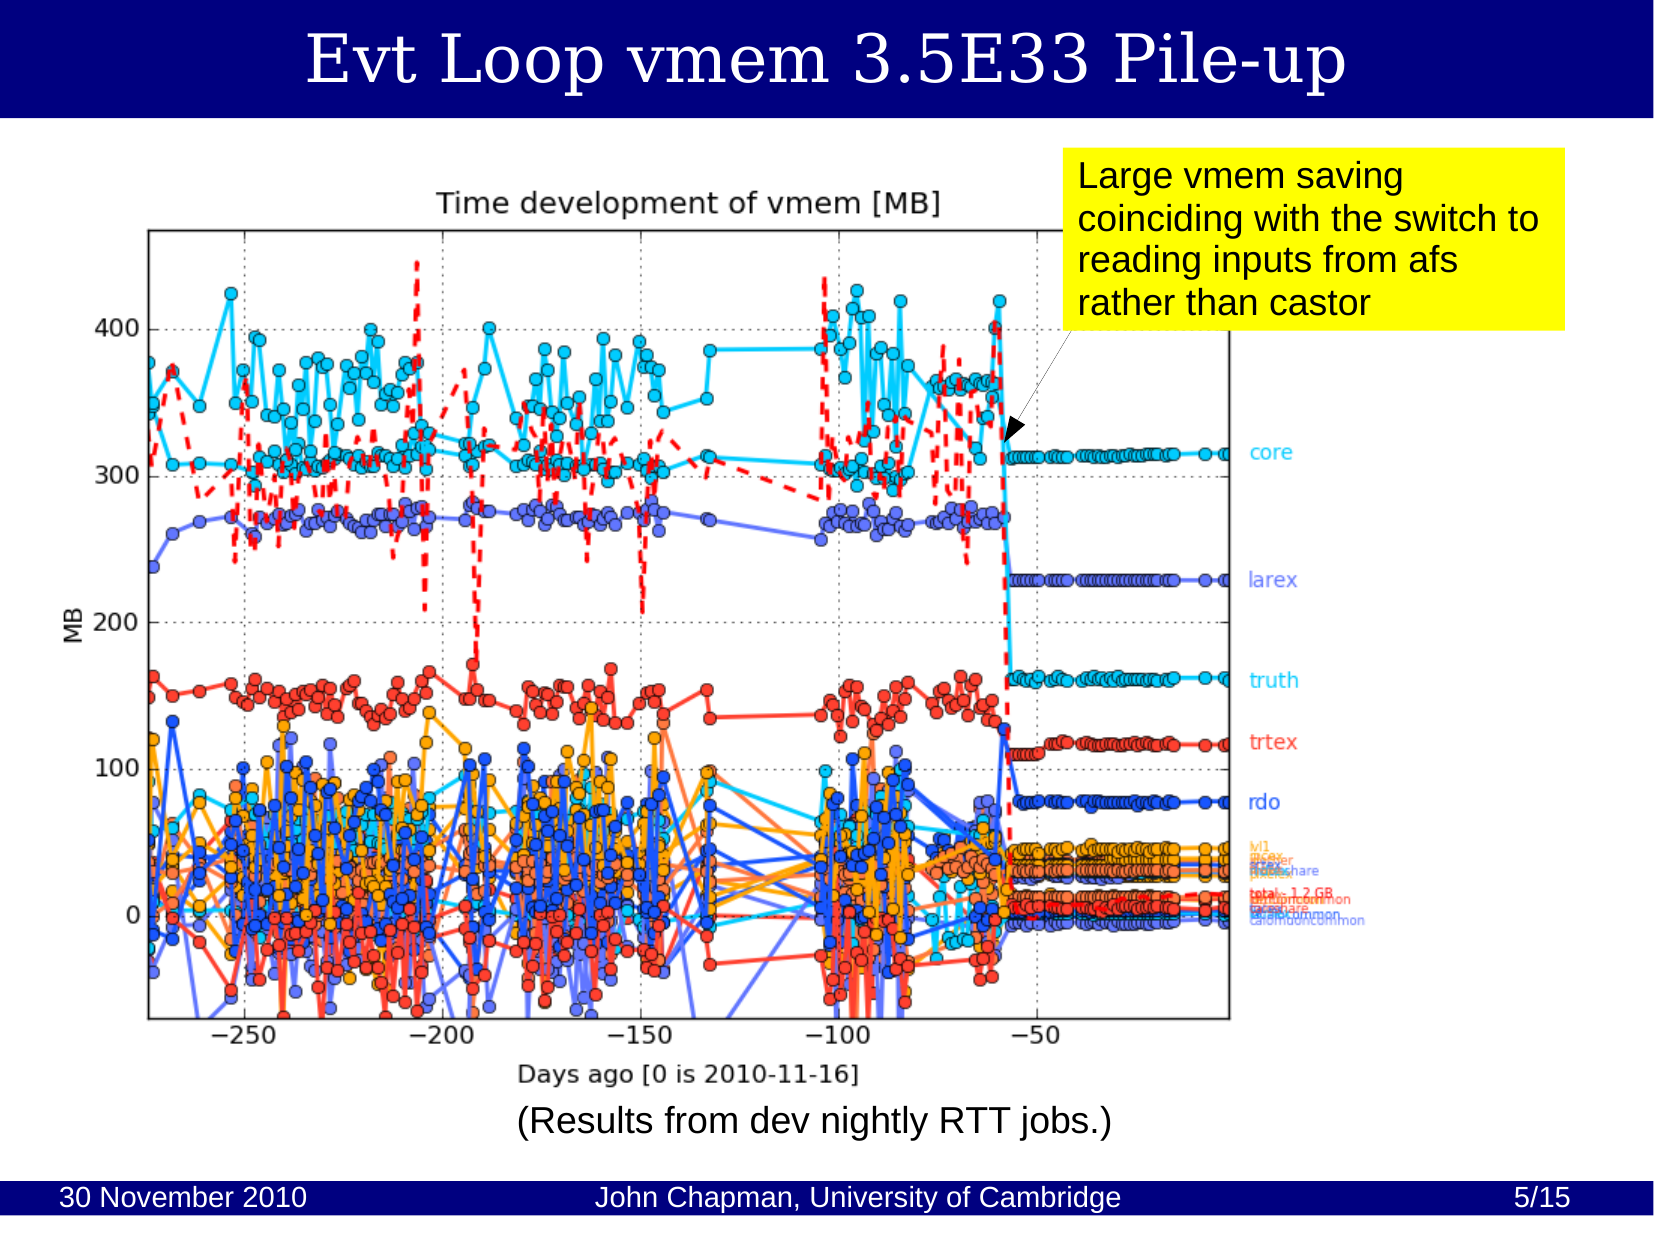

# Evt Loop vmem 3.5E33 Pile-up
Large vmem saving coinciding with the switch to reading inputs from afs rather than castor
(Results from dev nightly RTT jobs.)
5